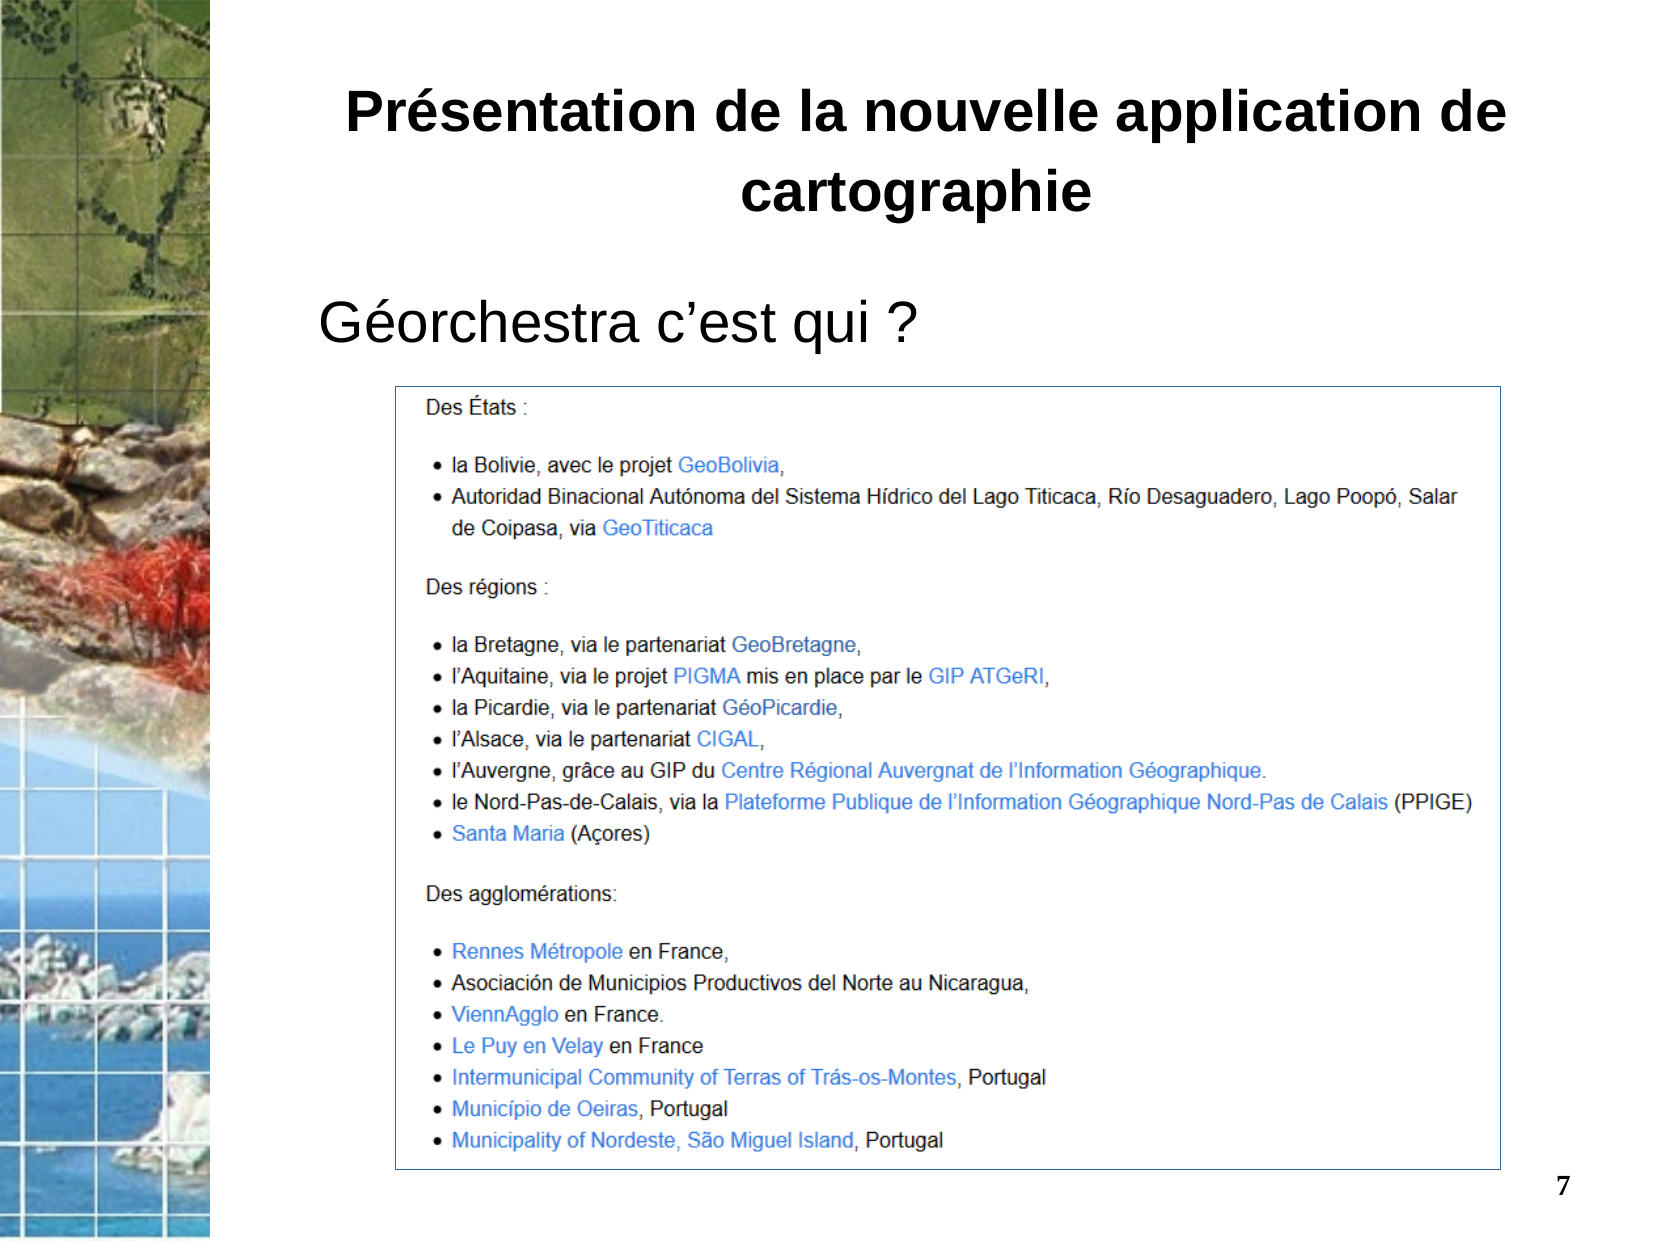

# Présentation de la nouvelle application de cartographie
Géorchestra c’est qui ?
7